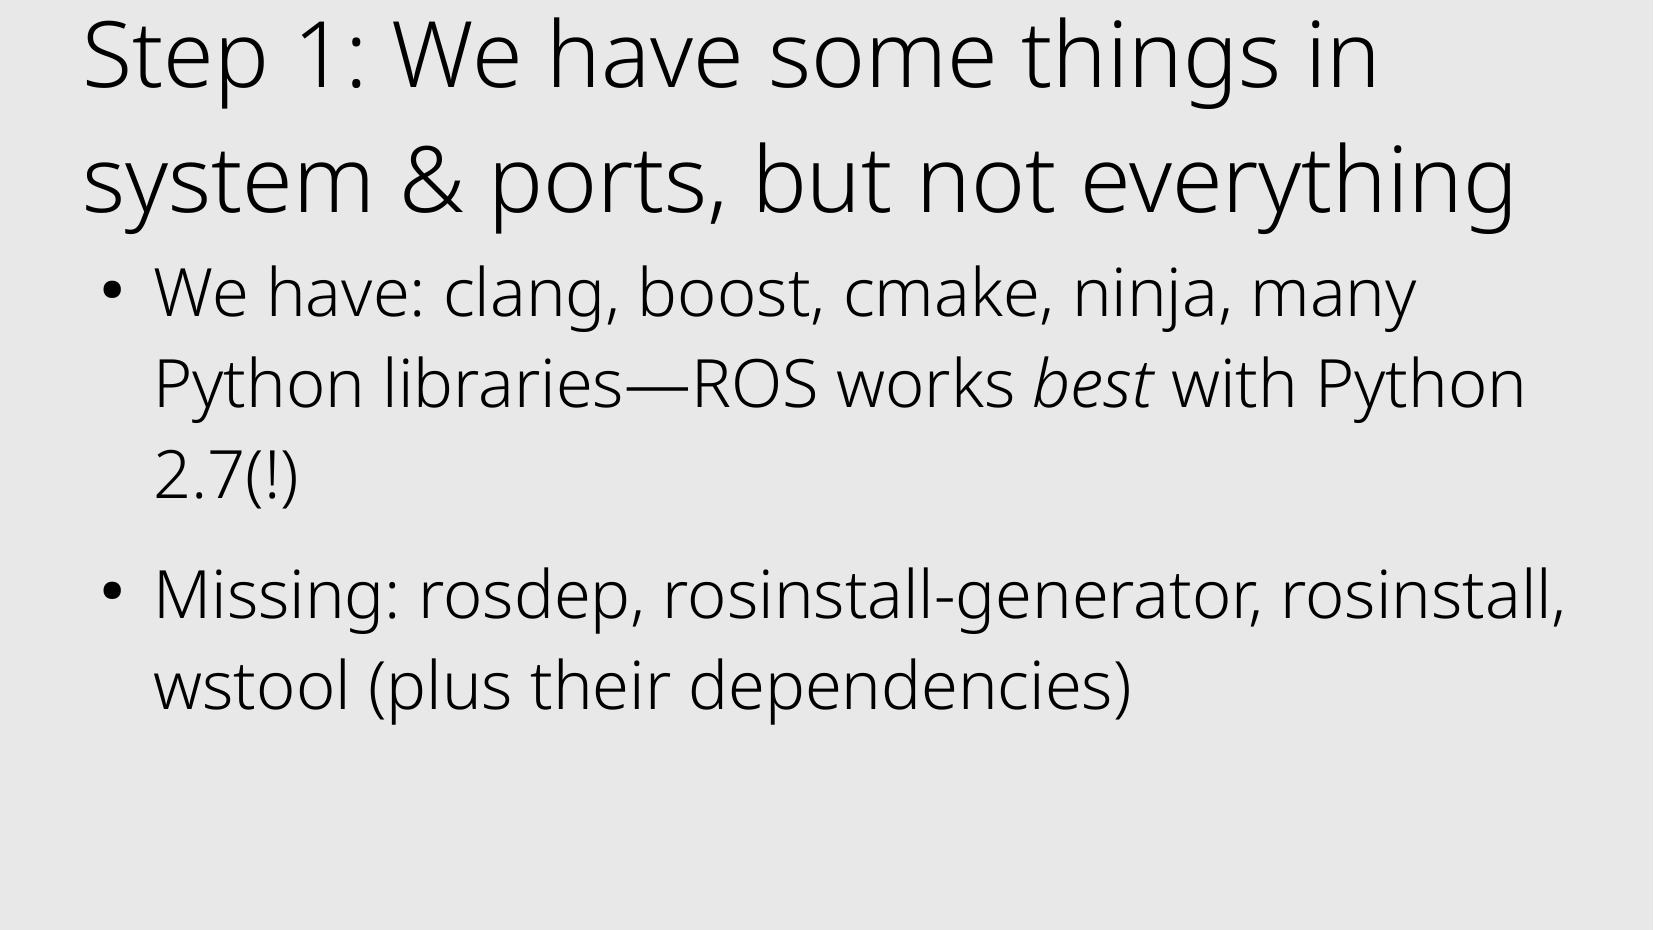

# Step 1: We have some things in system & ports, but not everything
We have: clang, boost, cmake, ninja, many Python libraries—ROS works best with Python 2.7(!)
Missing: rosdep, rosinstall-generator, rosinstall, wstool (plus their dependencies)